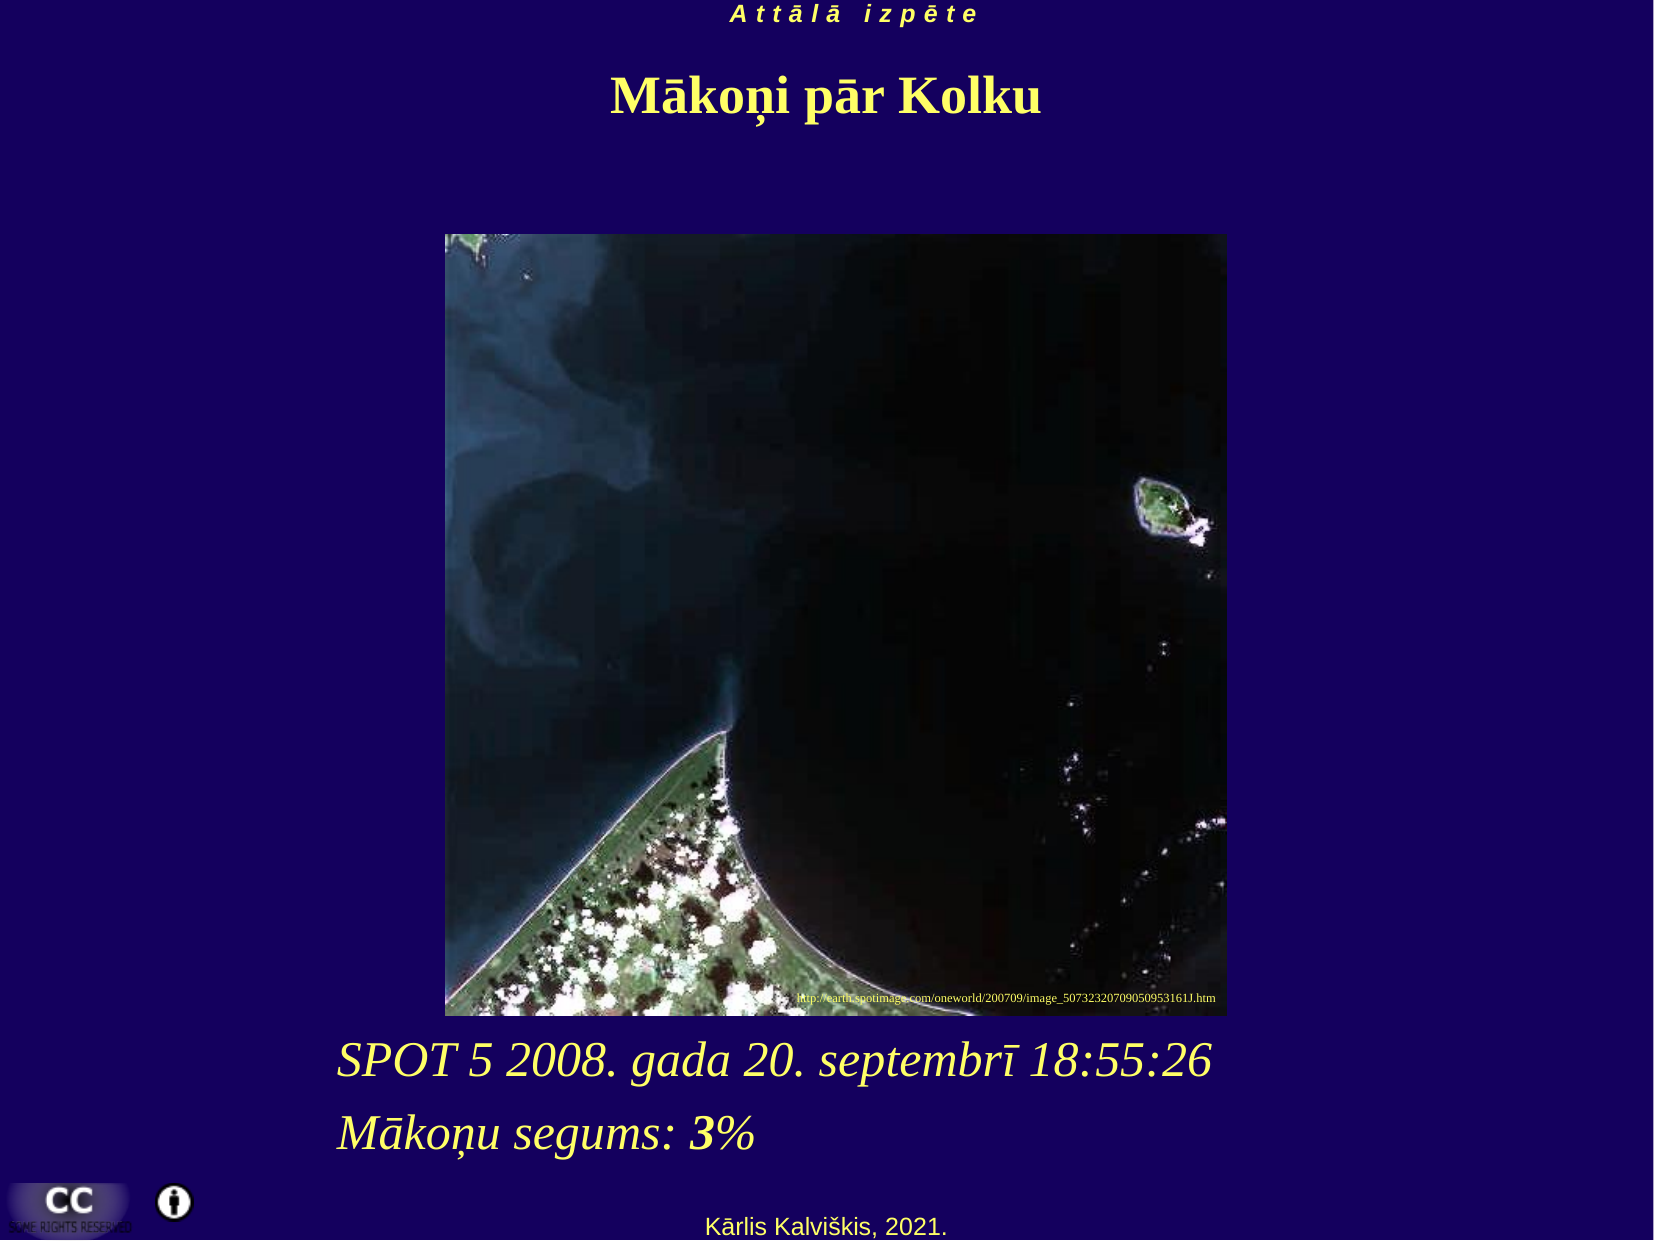

# Mākoņi pār Kolku
http://earth.spotimage.com/oneworld/200709/image_50732320709050953161J.htm
SPOT 5 2008. gada 20. septembrī 18:55:26
Mākoņu segums: 3%